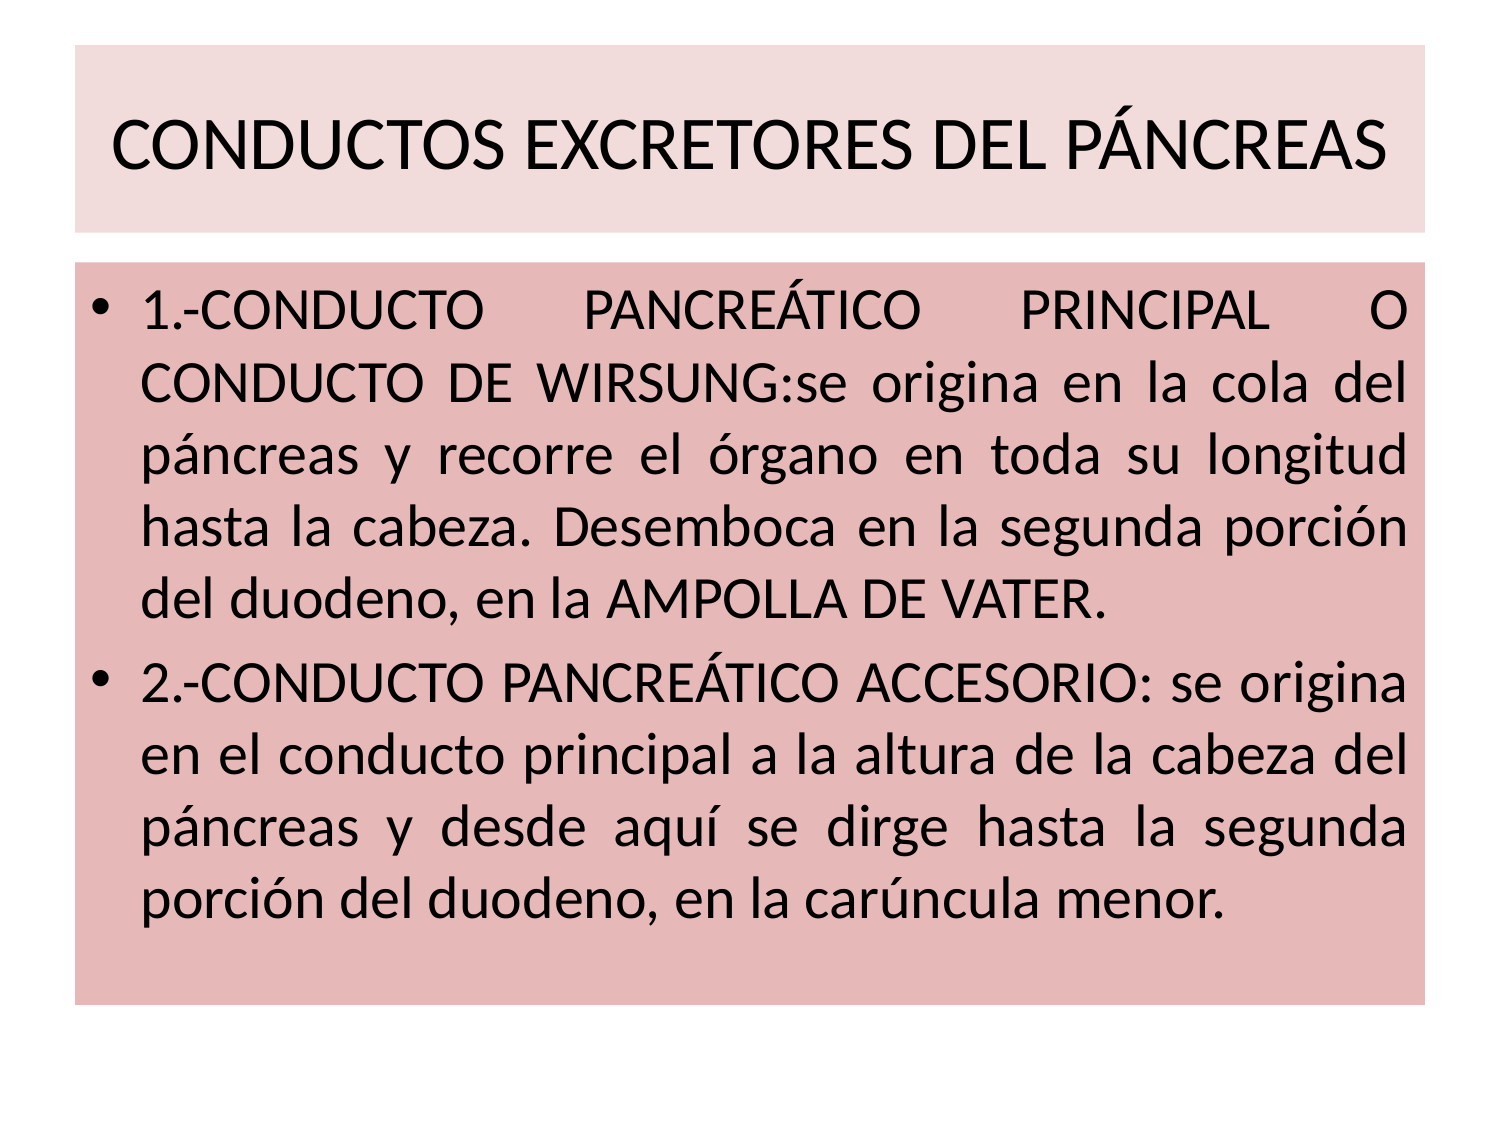

# CONDUCTOS EXCRETORES DEL PÁNCREAS
1.-CONDUCTO PANCREÁTICO PRINCIPAL O CONDUCTO DE WIRSUNG:se origina en la cola del páncreas y recorre el órgano en toda su longitud hasta la cabeza. Desemboca en la segunda porción del duodeno, en la AMPOLLA DE VATER.
2.-CONDUCTO PANCREÁTICO ACCESORIO: se origina en el conducto principal a la altura de la cabeza del páncreas y desde aquí se dirge hasta la segunda porción del duodeno, en la carúncula menor.